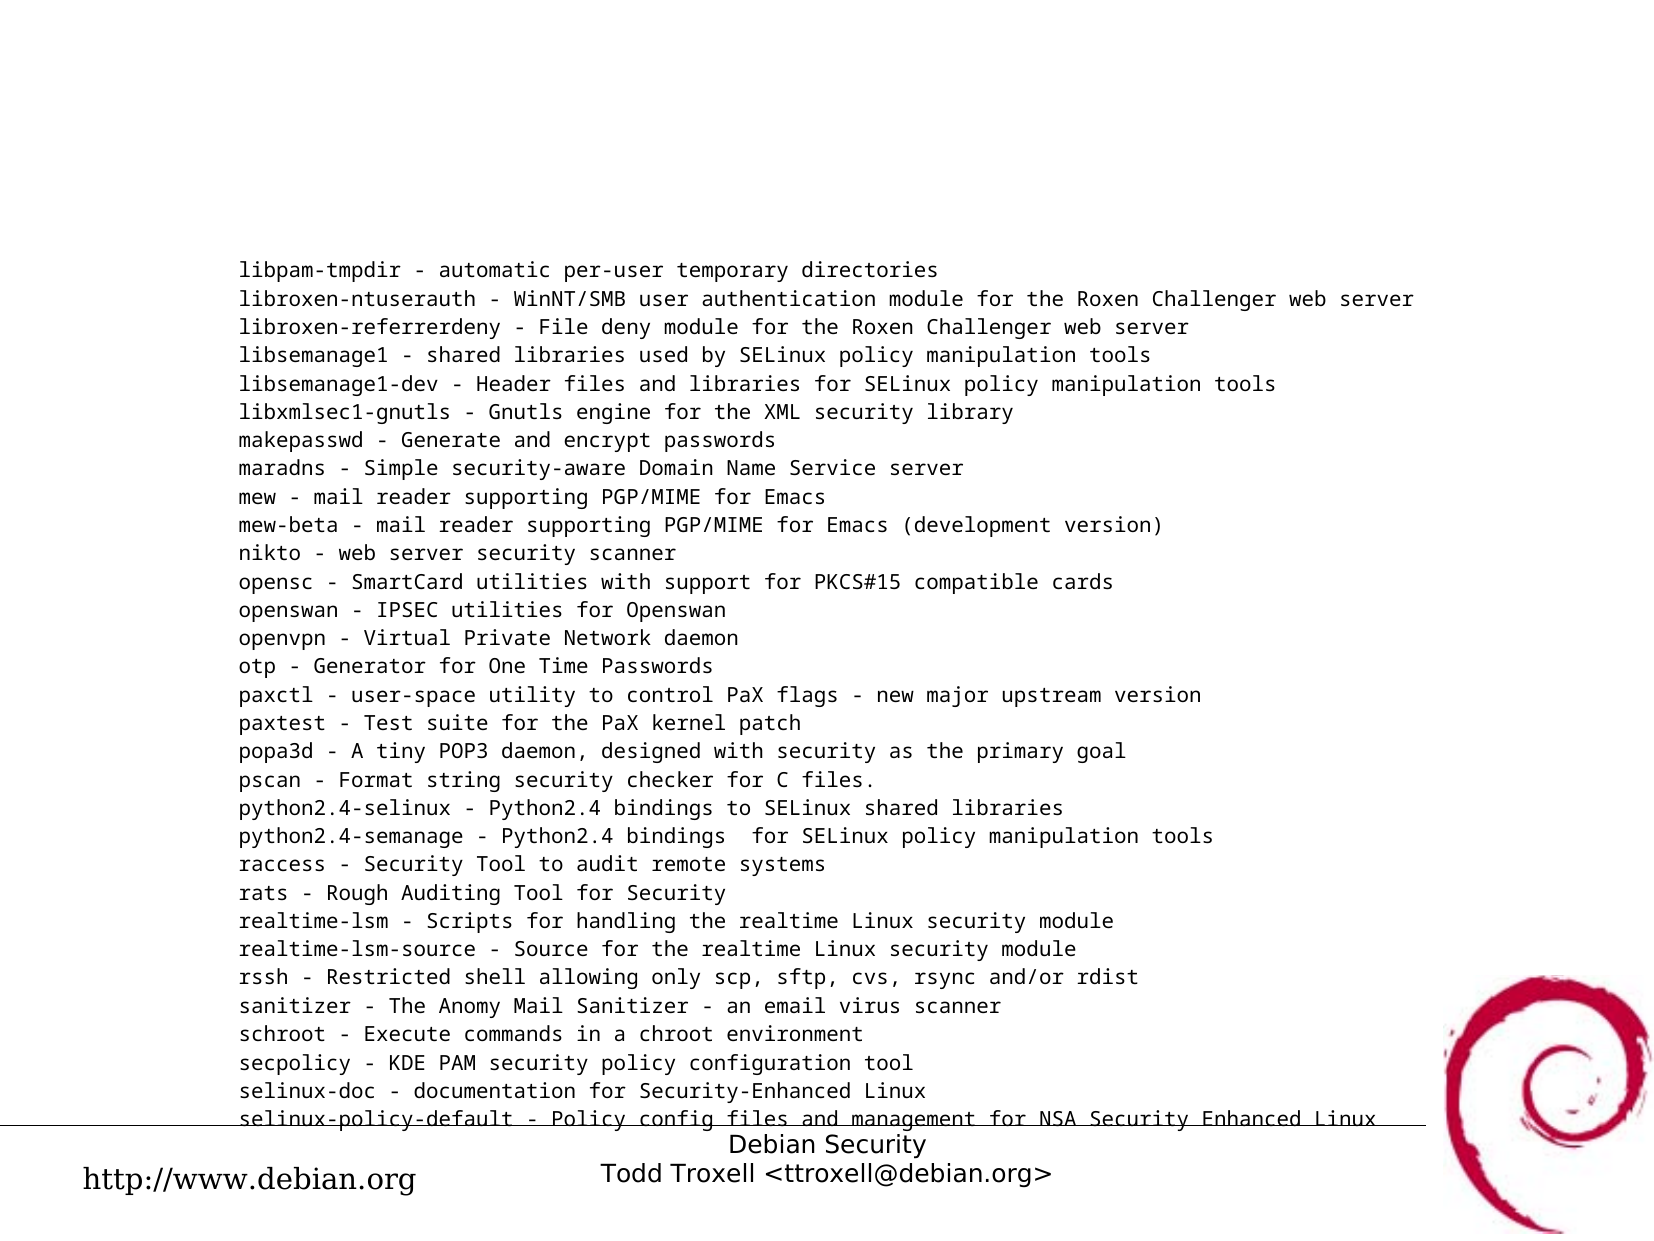

libpam-tmpdir - automatic per-user temporary directories
libroxen-ntuserauth - WinNT/SMB user authentication module for the Roxen Challenger web server
libroxen-referrerdeny - File deny module for the Roxen Challenger web server
libsemanage1 - shared libraries used by SELinux policy manipulation tools
libsemanage1-dev - Header files and libraries for SELinux policy manipulation tools
libxmlsec1-gnutls - Gnutls engine for the XML security library
makepasswd - Generate and encrypt passwords
maradns - Simple security-aware Domain Name Service server
mew - mail reader supporting PGP/MIME for Emacs
mew-beta - mail reader supporting PGP/MIME for Emacs (development version)
nikto - web server security scanner
opensc - SmartCard utilities with support for PKCS#15 compatible cards
openswan - IPSEC utilities for Openswan
openvpn - Virtual Private Network daemon
otp - Generator for One Time Passwords
paxctl - user-space utility to control PaX flags - new major upstream version
paxtest - Test suite for the PaX kernel patch
popa3d - A tiny POP3 daemon, designed with security as the primary goal
pscan - Format string security checker for C files.
python2.4-selinux - Python2.4 bindings to SELinux shared libraries
python2.4-semanage - Python2.4 bindings for SELinux policy manipulation tools
raccess - Security Tool to audit remote systems
rats - Rough Auditing Tool for Security
realtime-lsm - Scripts for handling the realtime Linux security module
realtime-lsm-source - Source for the realtime Linux security module
rssh - Restricted shell allowing only scp, sftp, cvs, rsync and/or rdist
sanitizer - The Anomy Mail Sanitizer - an email virus scanner
schroot - Execute commands in a chroot environment
secpolicy - KDE PAM security policy configuration tool
selinux-doc - documentation for Security-Enhanced Linux
selinux-policy-default - Policy config files and management for NSA Security Enhanced Linux